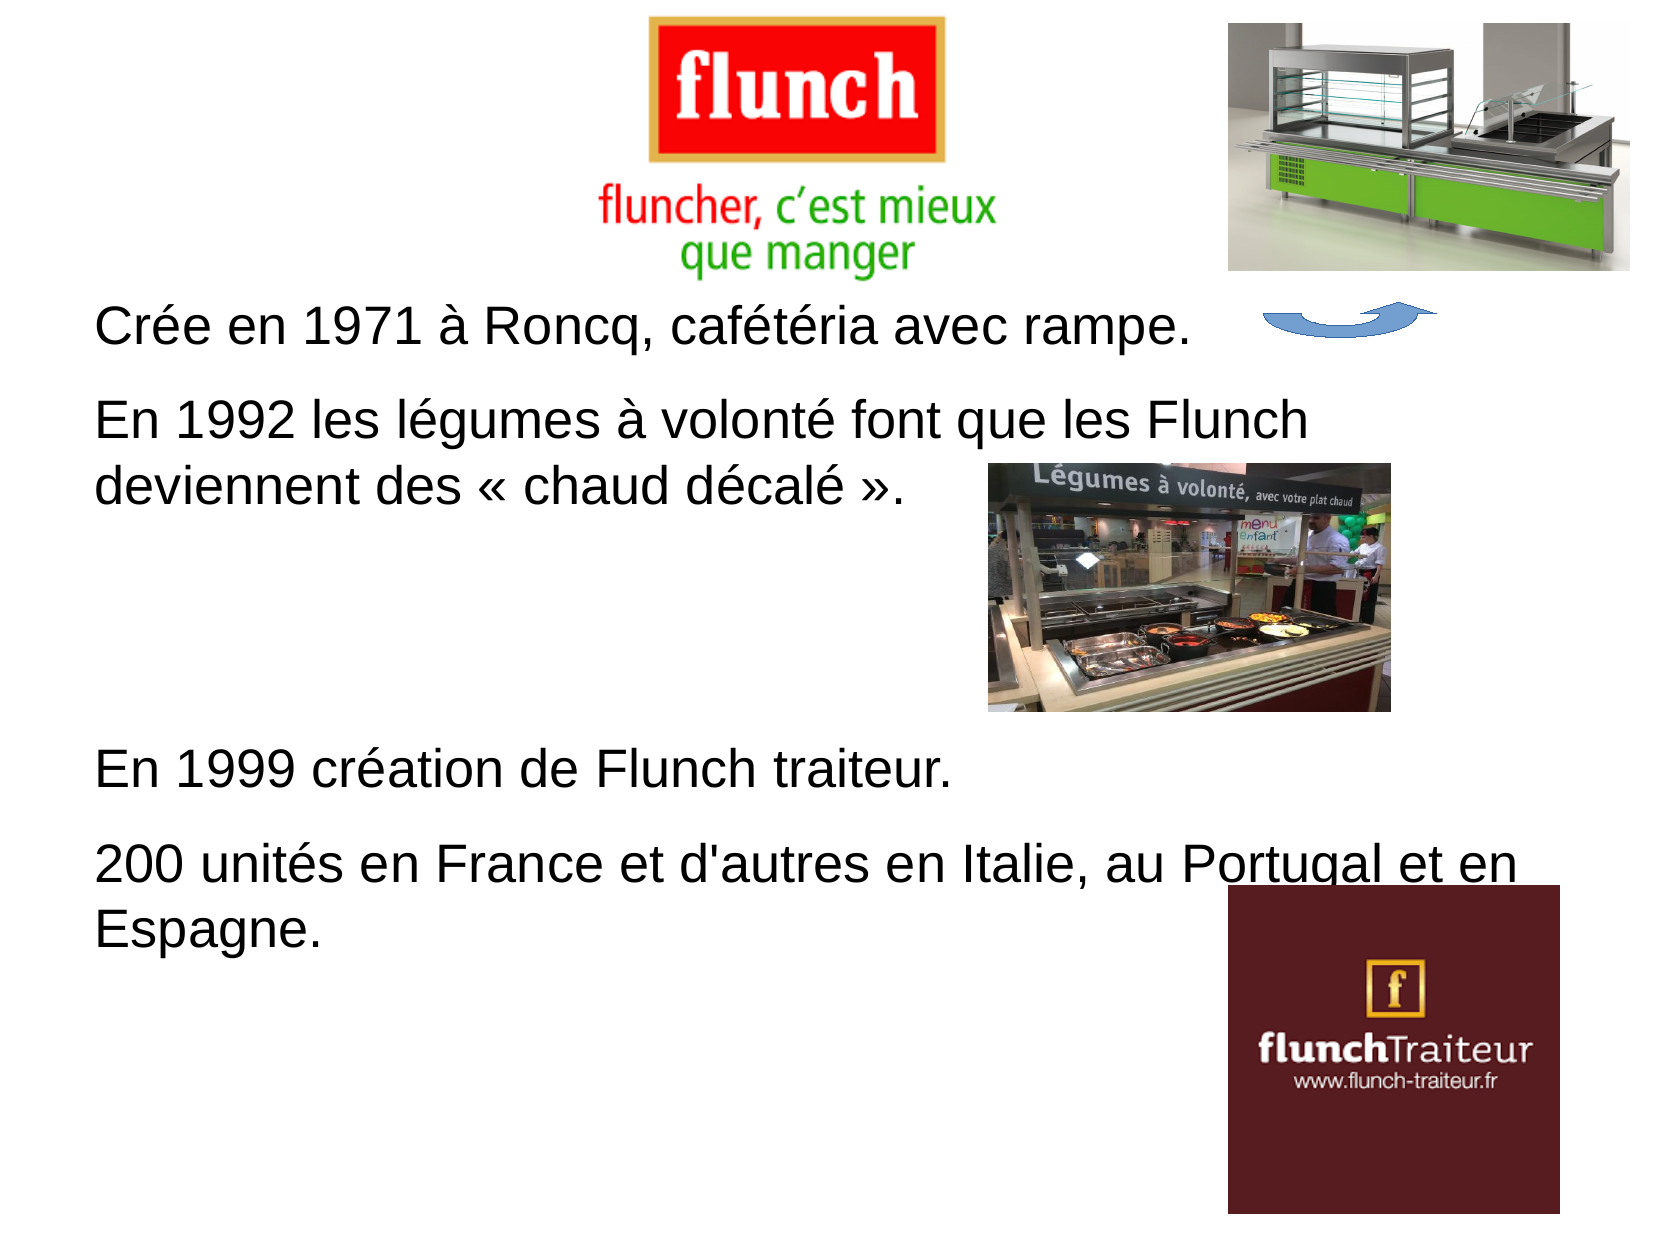

# Crée en 1971 à Roncq, cafétéria avec rampe.
En 1992 les légumes à volonté font que les Flunch deviennent des « chaud décalé ».
En 1999 création de Flunch traiteur.
200 unités en France et d'autres en Italie, au Portugal et en Espagne.